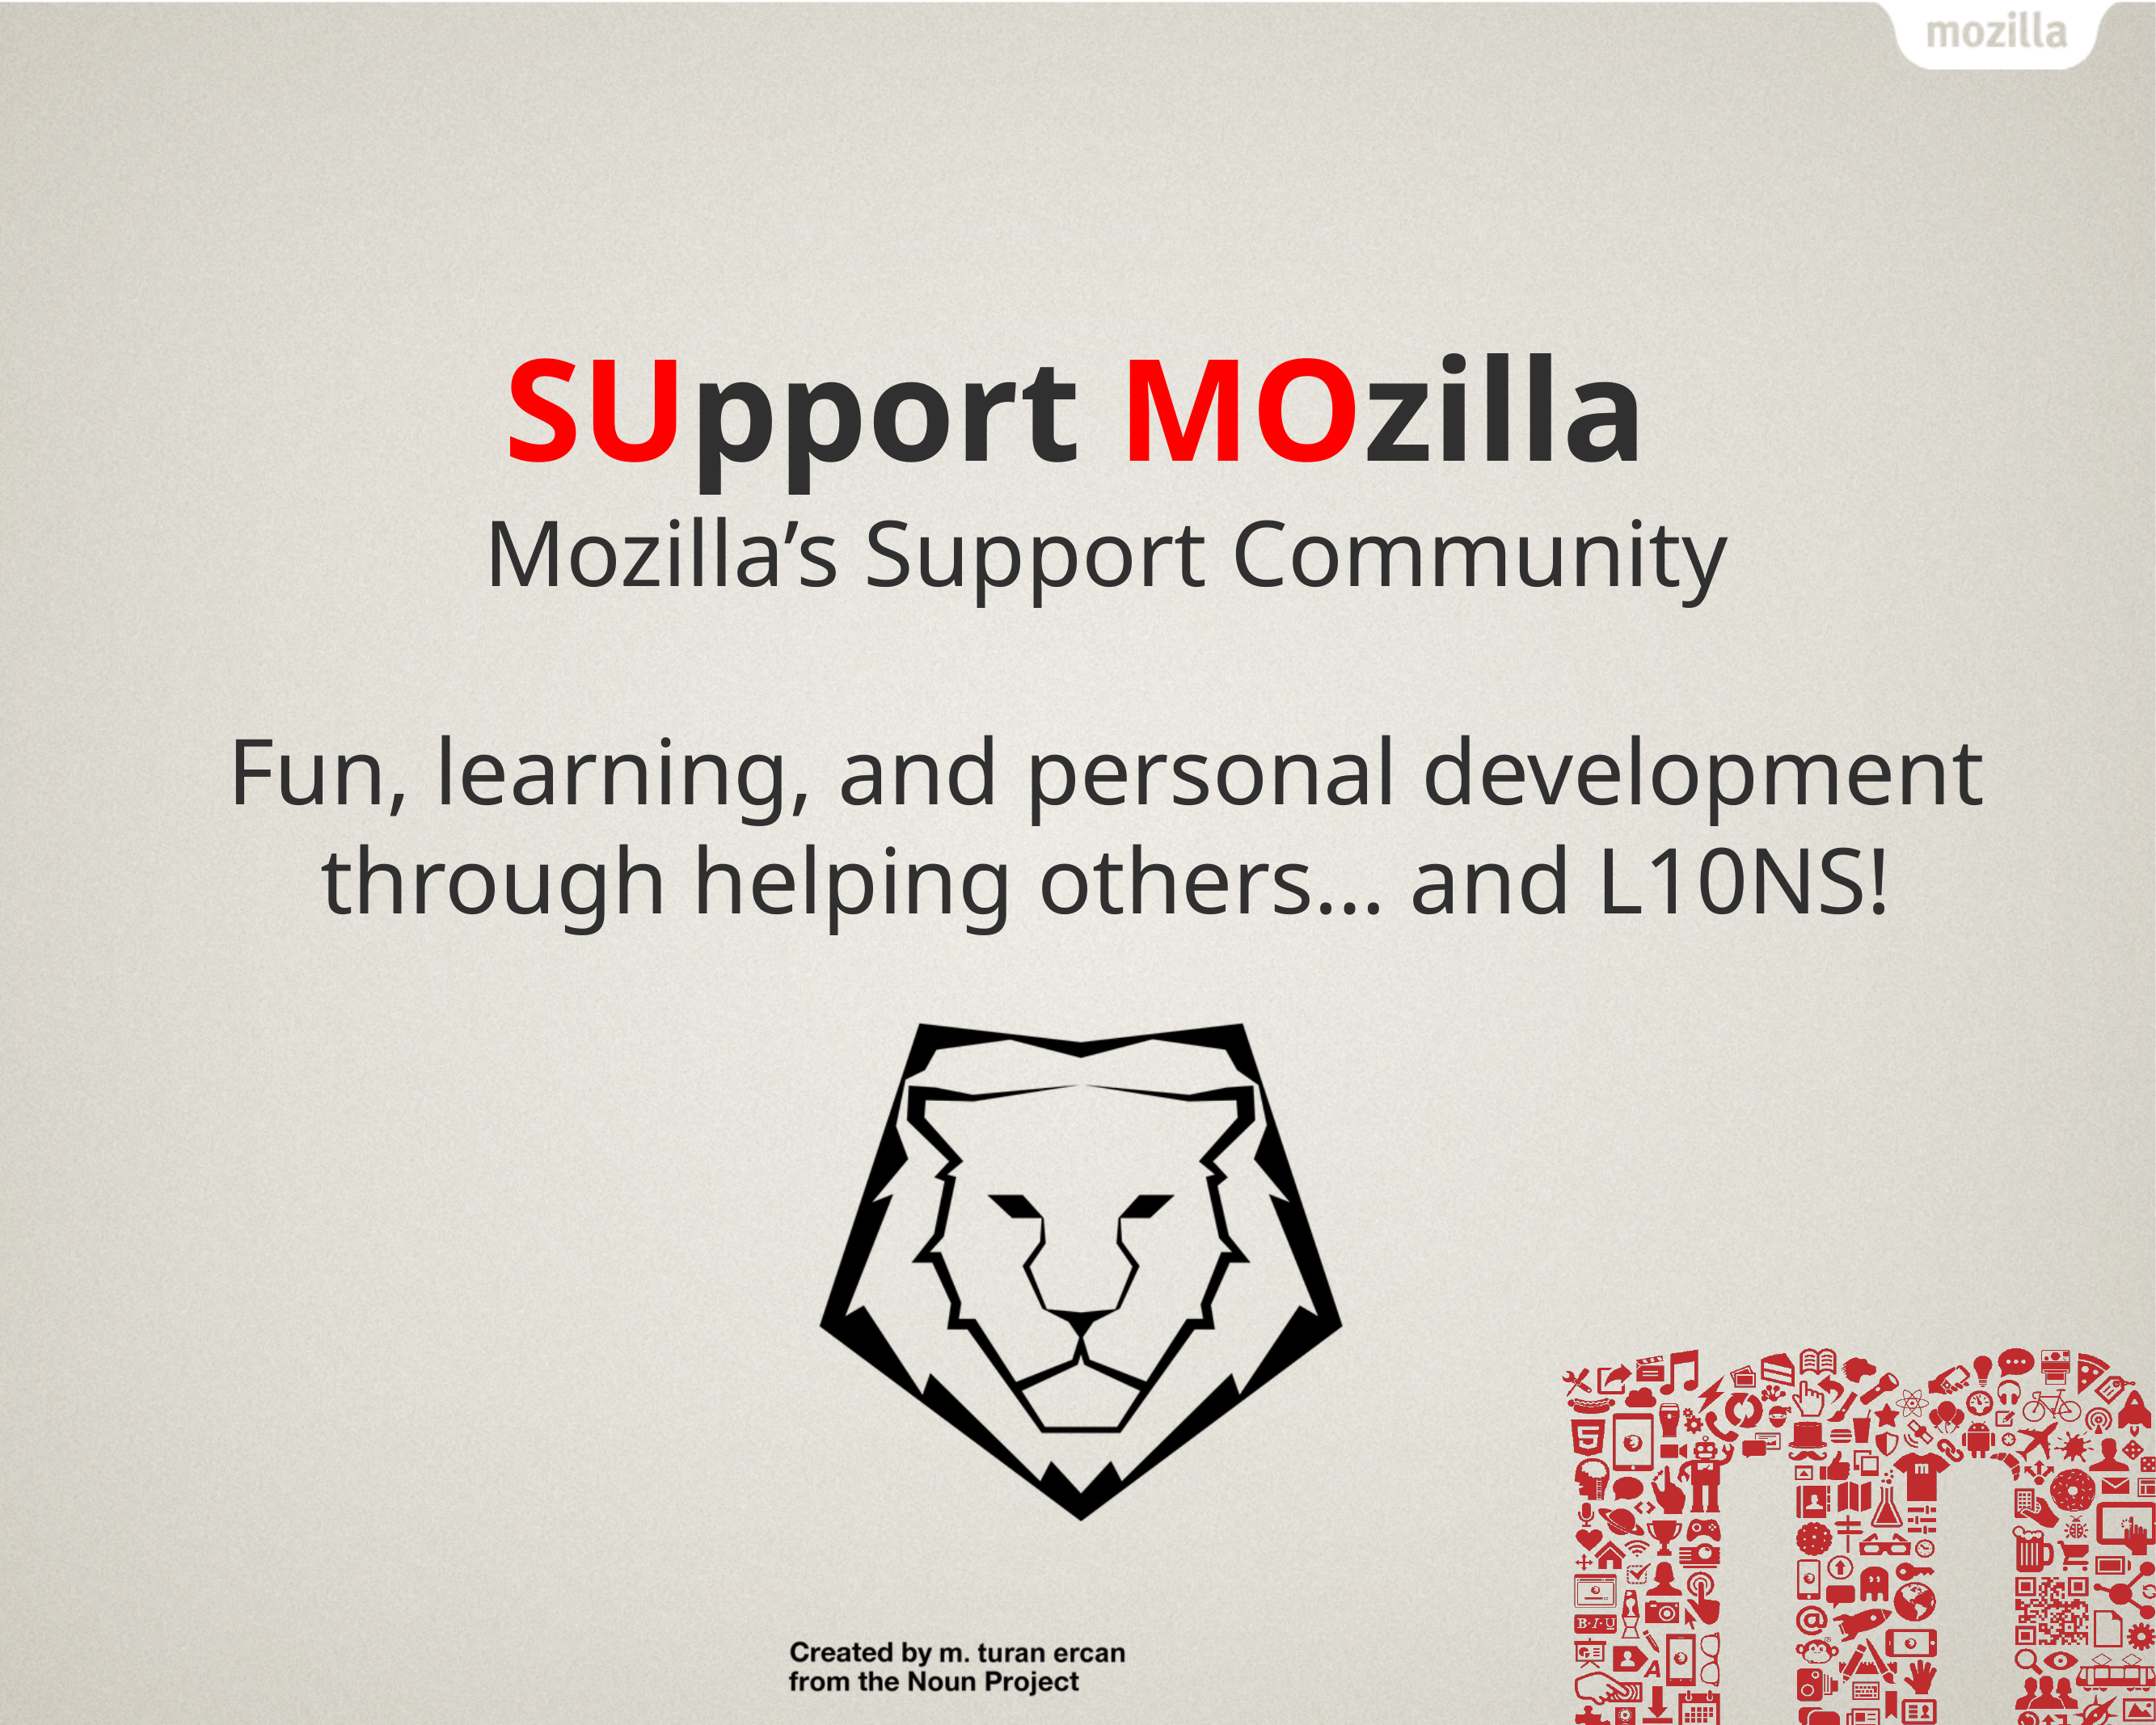

# SUpport MOzilla
Mozilla’s Support Community
Fun, learning, and personal development through helping others… and L10NS!